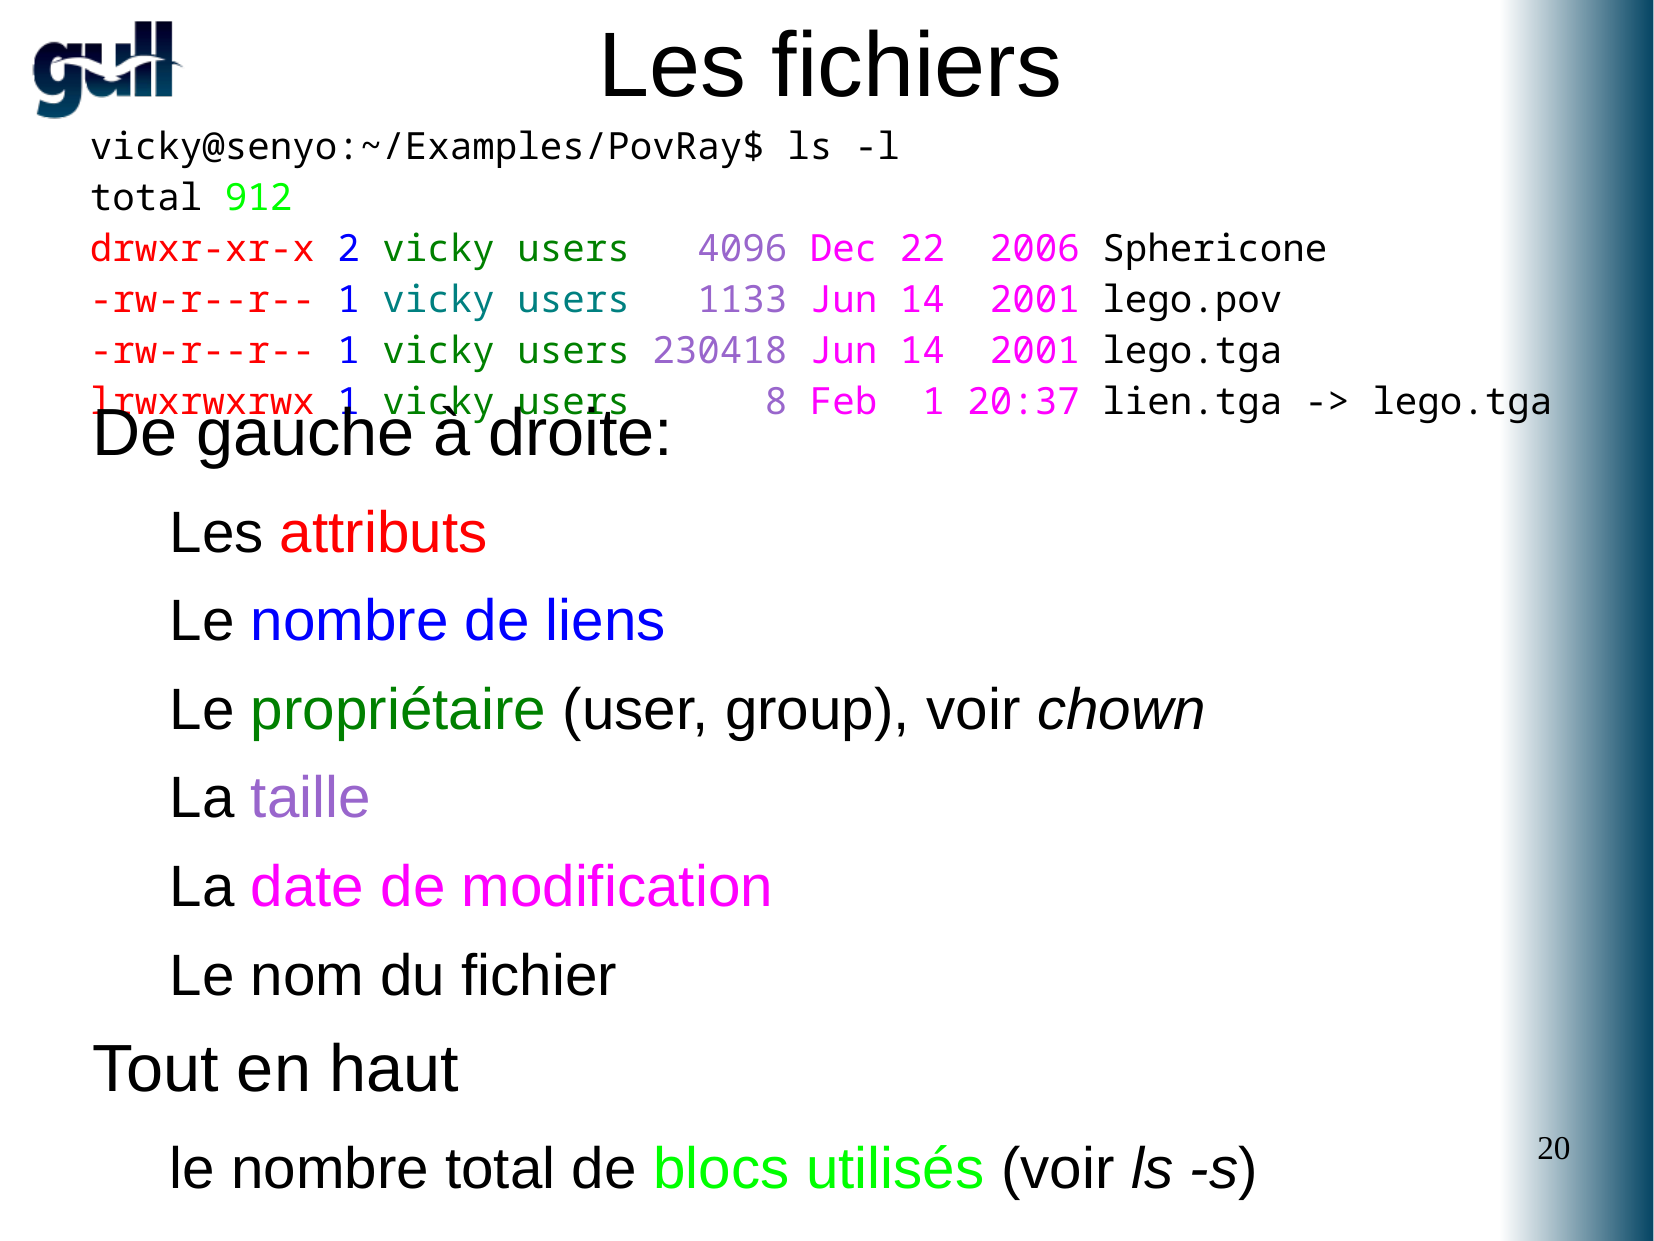

# Les fichiers
vicky@senyo:~/Examples/PovRay$ ls -l
total 912
drwxr-xr-x 2 vicky users 4096 Dec 22 2006 Sphericone
-rw-r--r-- 1 vicky users 1133 Jun 14 2001 lego.pov
-rw-r--r-- 1 vicky users 230418 Jun 14 2001 lego.tga
lrwxrwxrwx 1 vicky users 8 Feb 1 20:37 lien.tga -> lego.tga
De gauche à droite:
Les attributs
Le nombre de liens
Le propriétaire (user, group), voir chown
La taille
La date de modification
Le nom du fichier
Tout en haut
le nombre total de blocs utilisés (voir ls -s)
20